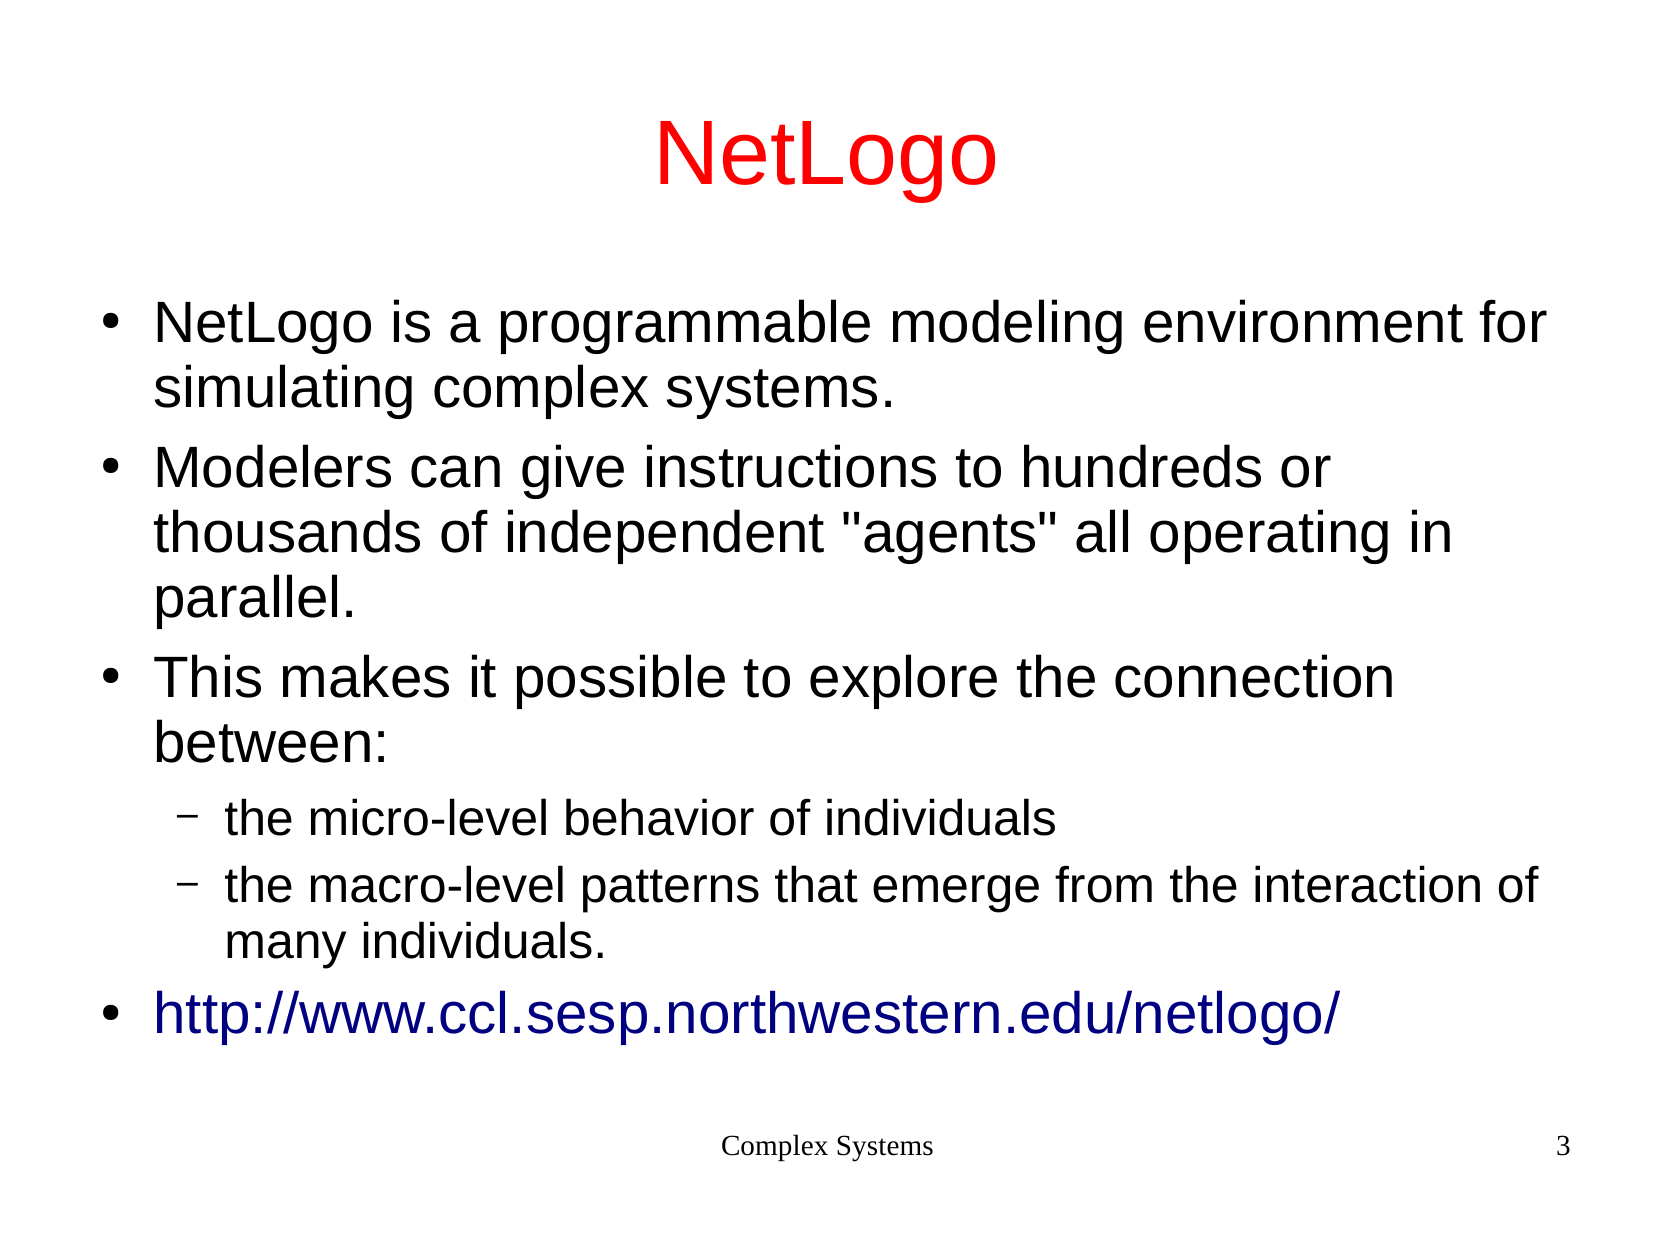

# NetLogo
NetLogo is a programmable modeling environment for simulating complex systems.
Modelers can give instructions to hundreds or thousands of independent "agents" all operating in parallel.
This makes it possible to explore the connection between:
the micro-level behavior of individuals
the macro-level patterns that emerge from the interaction of many individuals.
http://www.ccl.sesp.northwestern.edu/netlogo/
Complex Systems
3